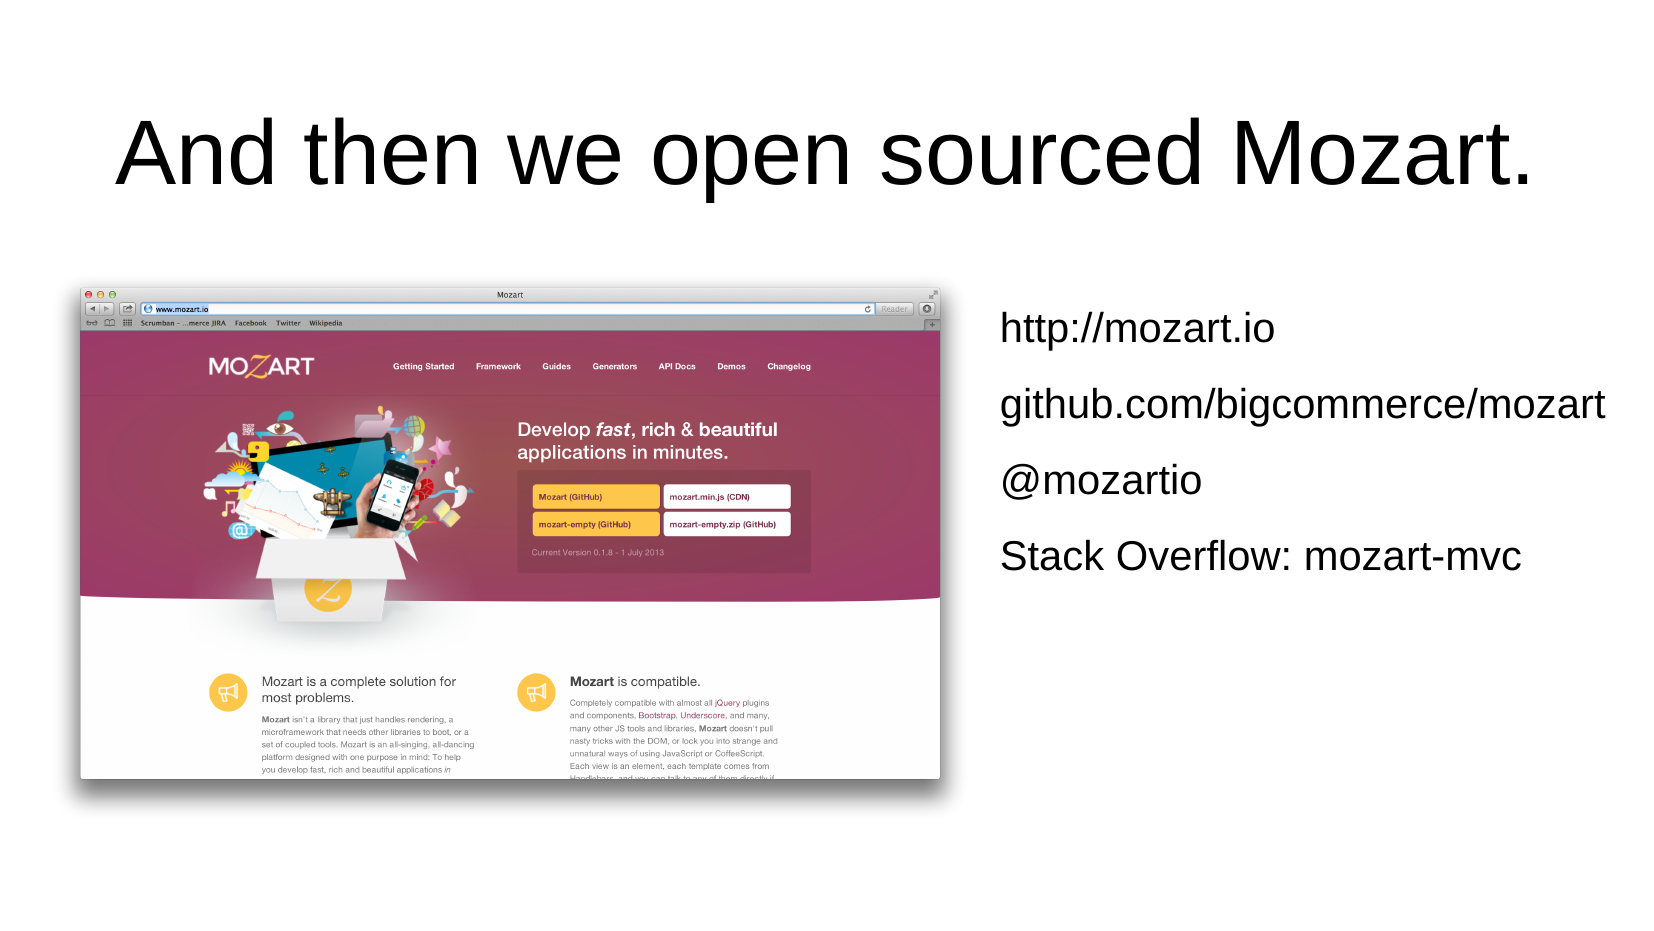

# And then we open sourced Mozart.
http://mozart.io
github.com/bigcommerce/mozart
@mozartio
Stack Overflow: mozart-mvc